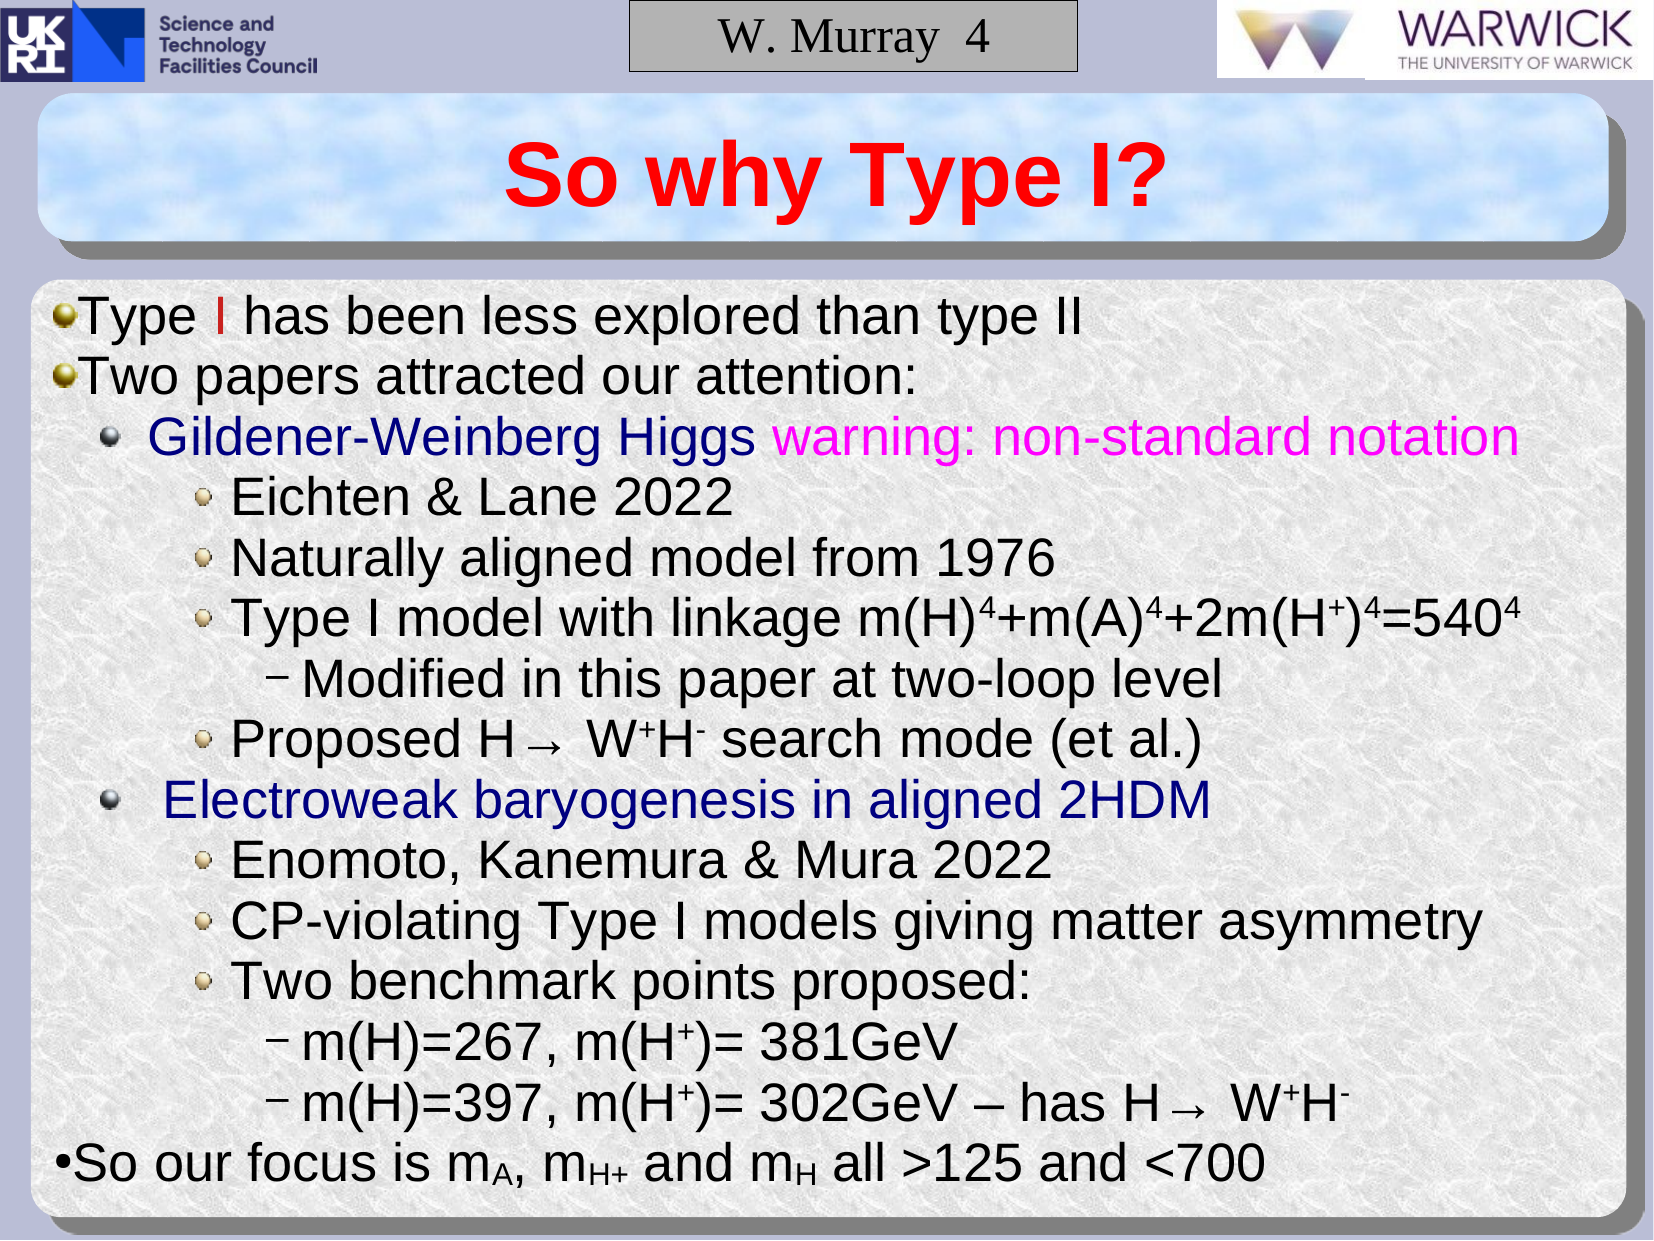

# So why Type I?
Type I has been less explored than type II
Two papers attracted our attention:
Gildener-Weinberg Higgs warning: non-standard notation
Eichten & Lane 2022
Naturally aligned model from 1976
Type I model with linkage m(H)4+m(A)4+2m(H+)4=5404
Modified in this paper at two-loop level
Proposed H→ W+H- search mode (et al.)
 Electroweak baryogenesis in aligned 2HDM
Enomoto, Kanemura & Mura 2022
CP-violating Type I models giving matter asymmetry
Two benchmark points proposed:
m(H)=267, m(H+)= 381GeV
m(H)=397, m(H+)= 302GeV – has H→ W+H-
So our focus is mA, mH+ and mH all >125 and <700